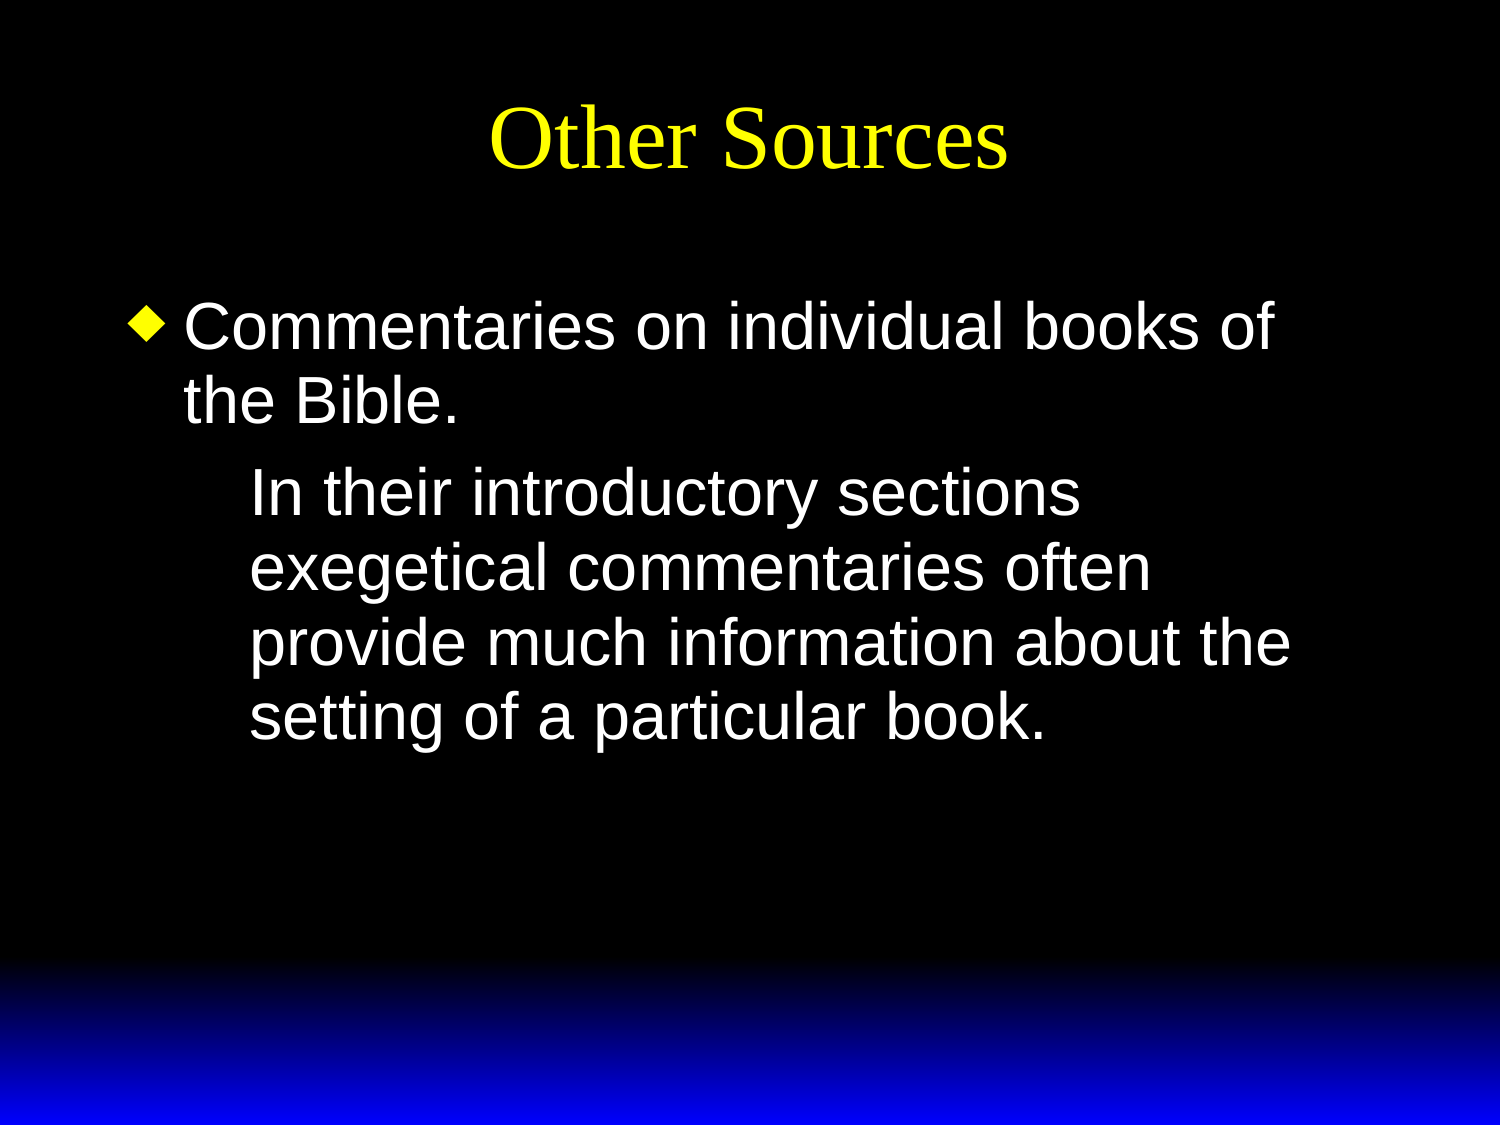

# Other Sources
Commentaries on individual books of the Bible.
	In their introductory sections exegetical commentaries often provide much information about the setting of a particular book.